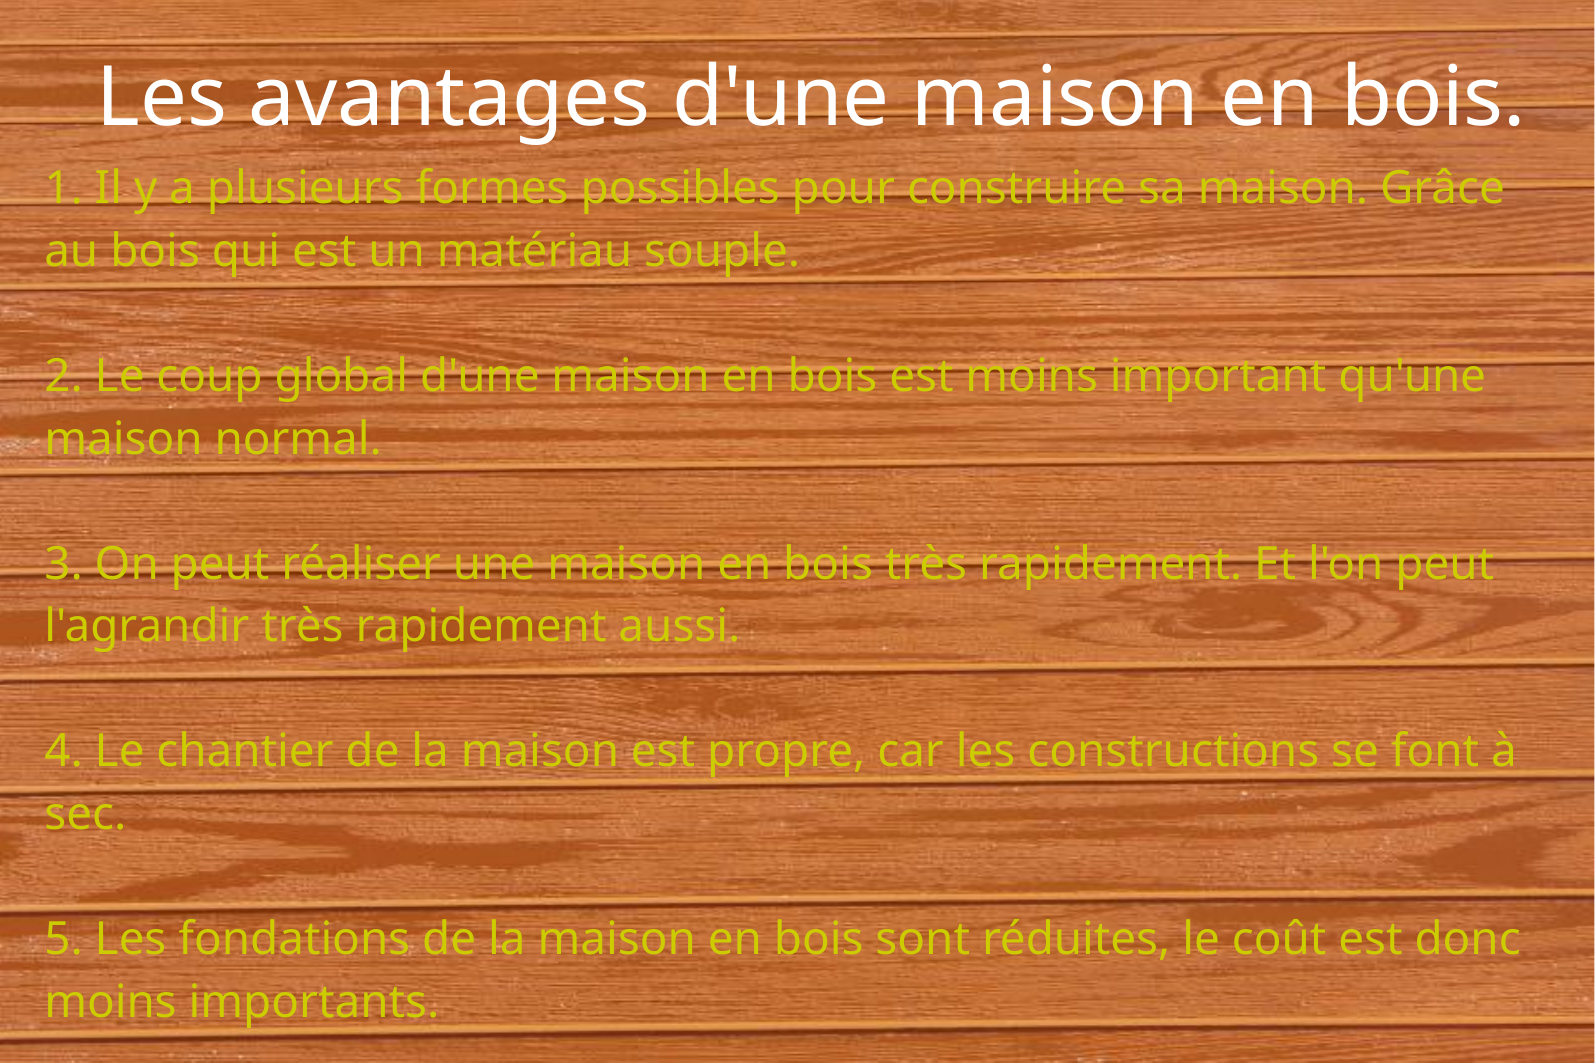

Les avantages d'une maison en bois.
1. Il y a plusieurs formes possibles pour construire sa maison. Grâce au bois qui est un matériau souple.
2. Le coup global d'une maison en bois est moins important qu'une maison normal.
3. On peut réaliser une maison en bois très rapidement. Et l'on peut l'agrandir très rapidement aussi.
4. Le chantier de la maison est propre, car les constructions se font à sec.
5. Les fondations de la maison en bois sont réduites, le coût est donc moins importants.
6.La maison est très vite chauffée en hiver.
7. Bonne résistante au tremblement de terre.